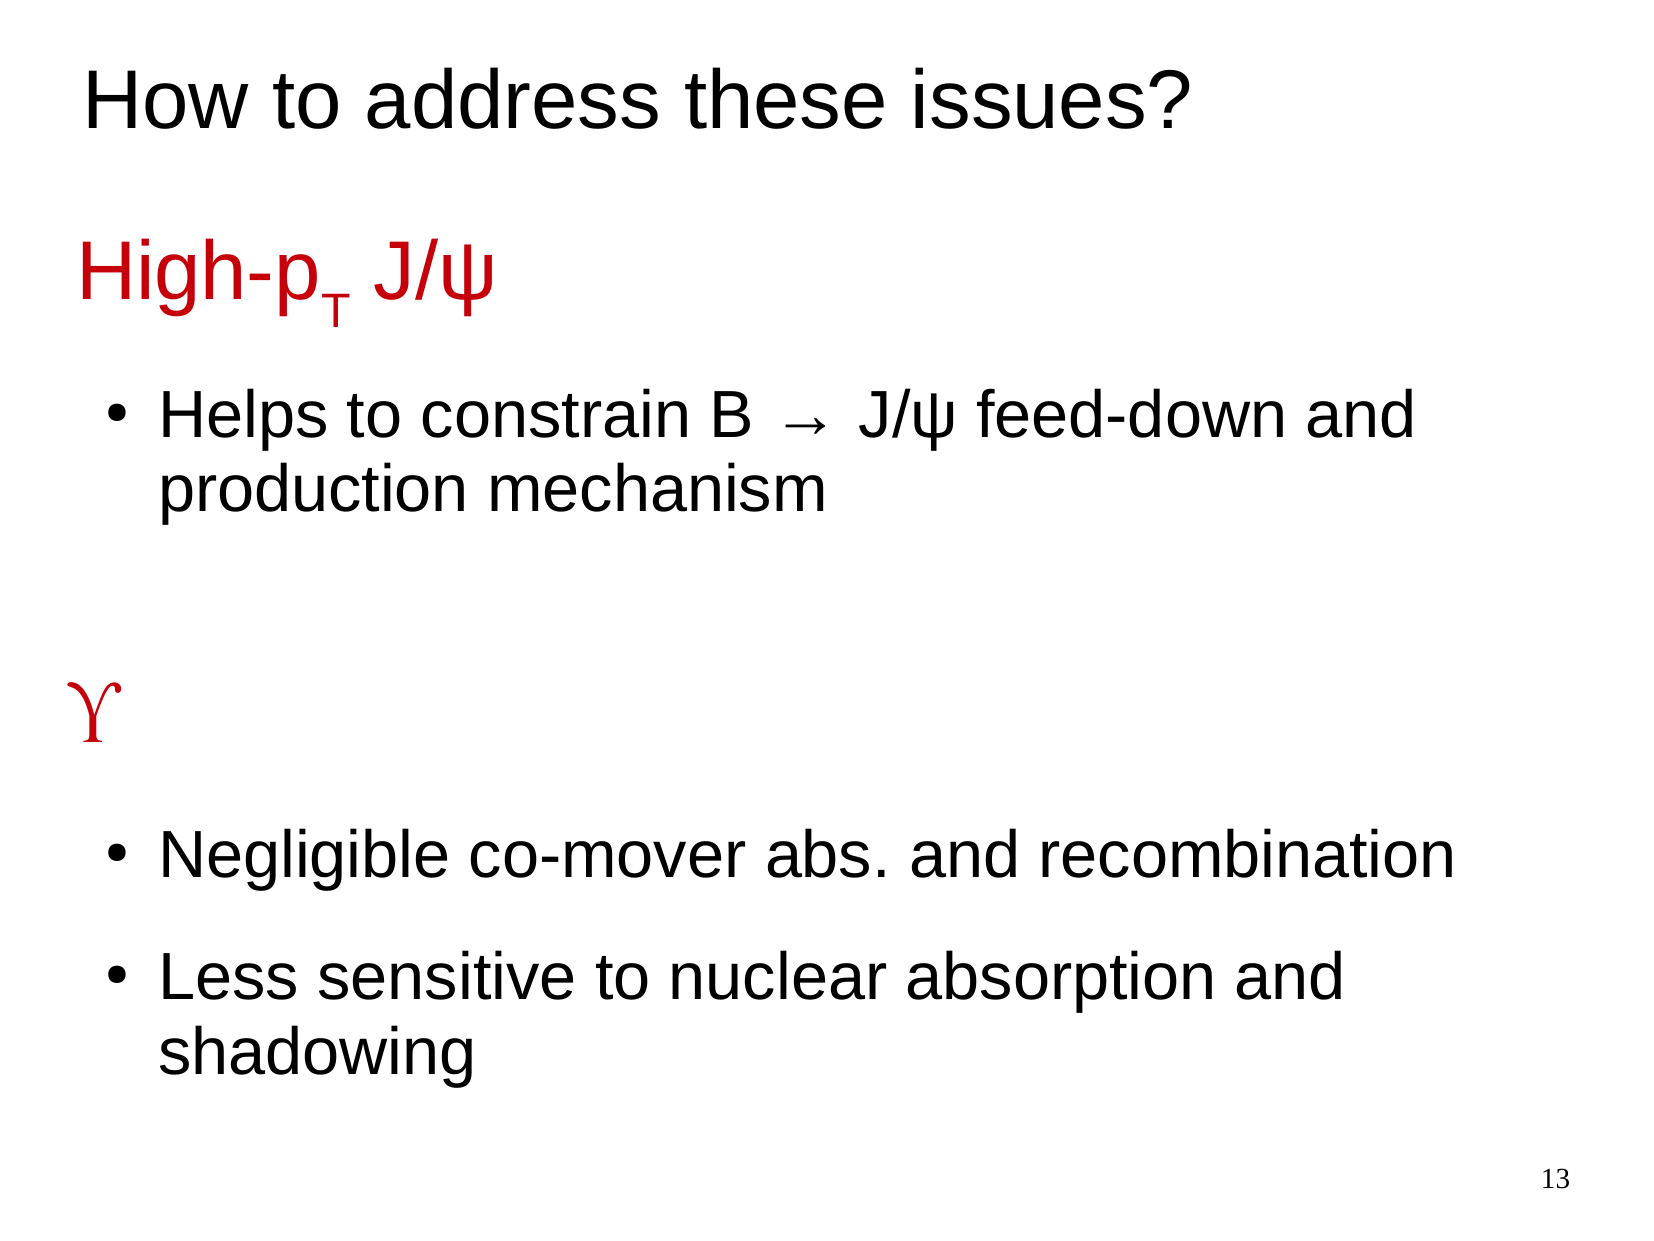

# How to address these issues?
High-pT J/ψ
Helps to constrain B → J/ψ feed-down and production mechanism
Negligible co-mover abs. and recombination
Less sensitive to nuclear absorption and shadowing
¡
13